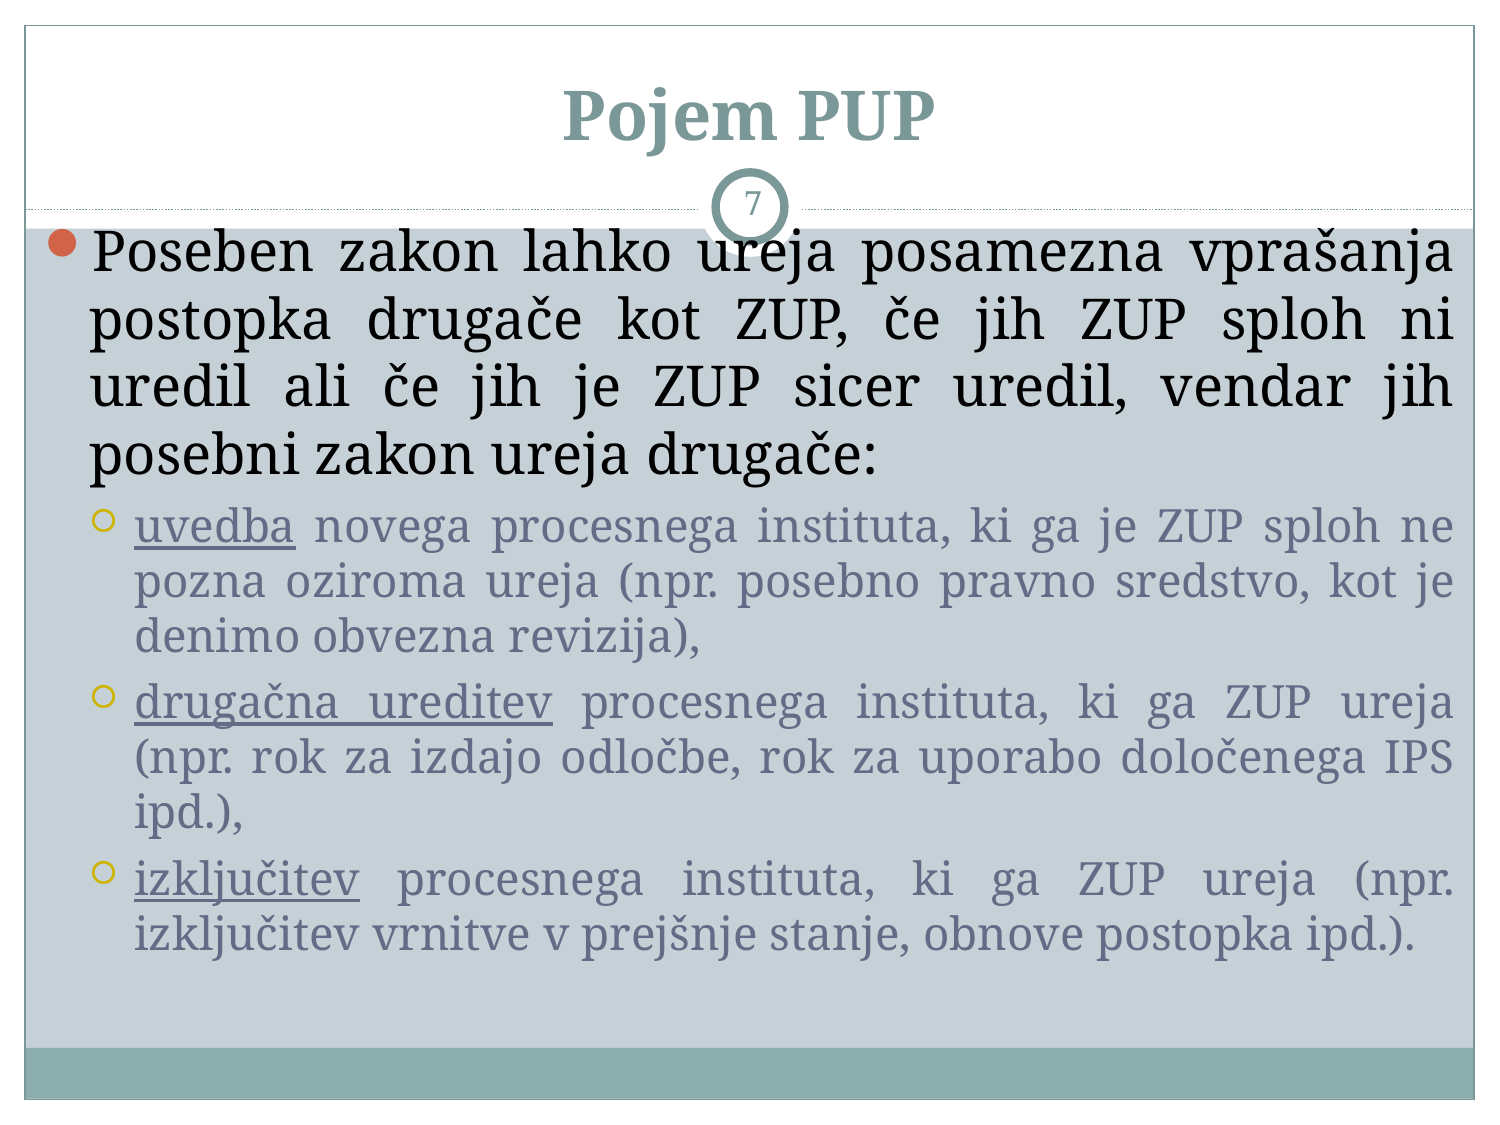

# Pojem PUP
Poseben zakon lahko ureja posamezna vprašanja postopka drugače kot ZUP, če jih ZUP sploh ni uredil ali če jih je ZUP sicer uredil, vendar jih posebni zakon ureja drugače:
uvedba novega procesnega instituta, ki ga je ZUP sploh ne pozna oziroma ureja (npr. posebno pravno sredstvo, kot je denimo obvezna revizija),
drugačna ureditev procesnega instituta, ki ga ZUP ureja (npr. rok za izdajo odločbe, rok za uporabo določenega IPS ipd.),
izključitev procesnega instituta, ki ga ZUP ureja (npr. izključitev vrnitve v prejšnje stanje, obnove postopka ipd.).